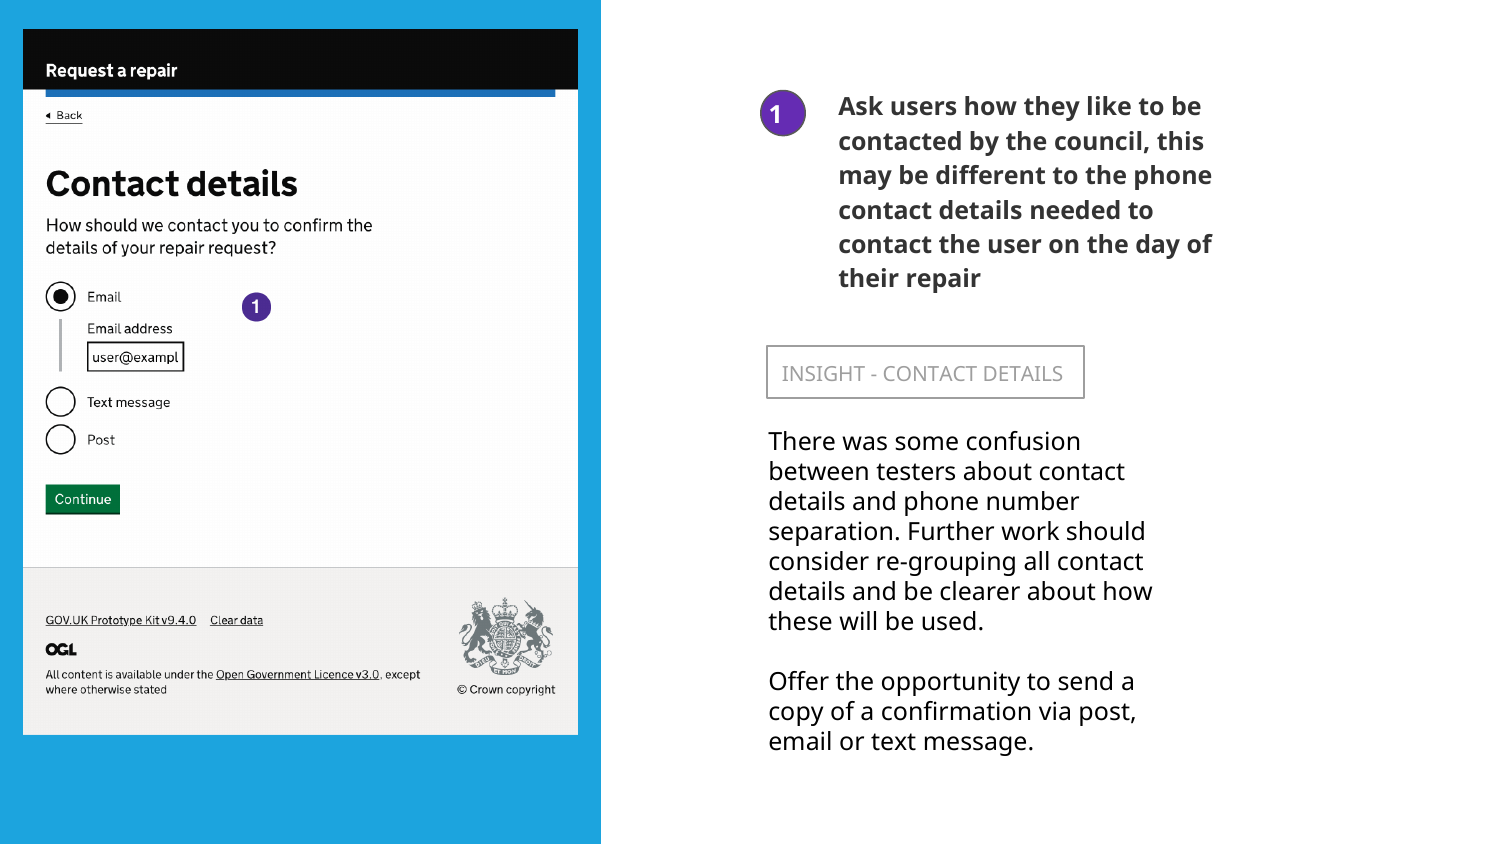

Ask users how they like to be contacted by the council, this may be different to the phone contact details needed to contact the user on the day of their repair
1
INSIGHT - CONTACT DETAILS
There was some confusion between testers about contact details and phone number separation. Further work should consider re-grouping all contact details and be clearer about how these will be used.
Offer the opportunity to send a copy of a confirmation via post, email or text message.